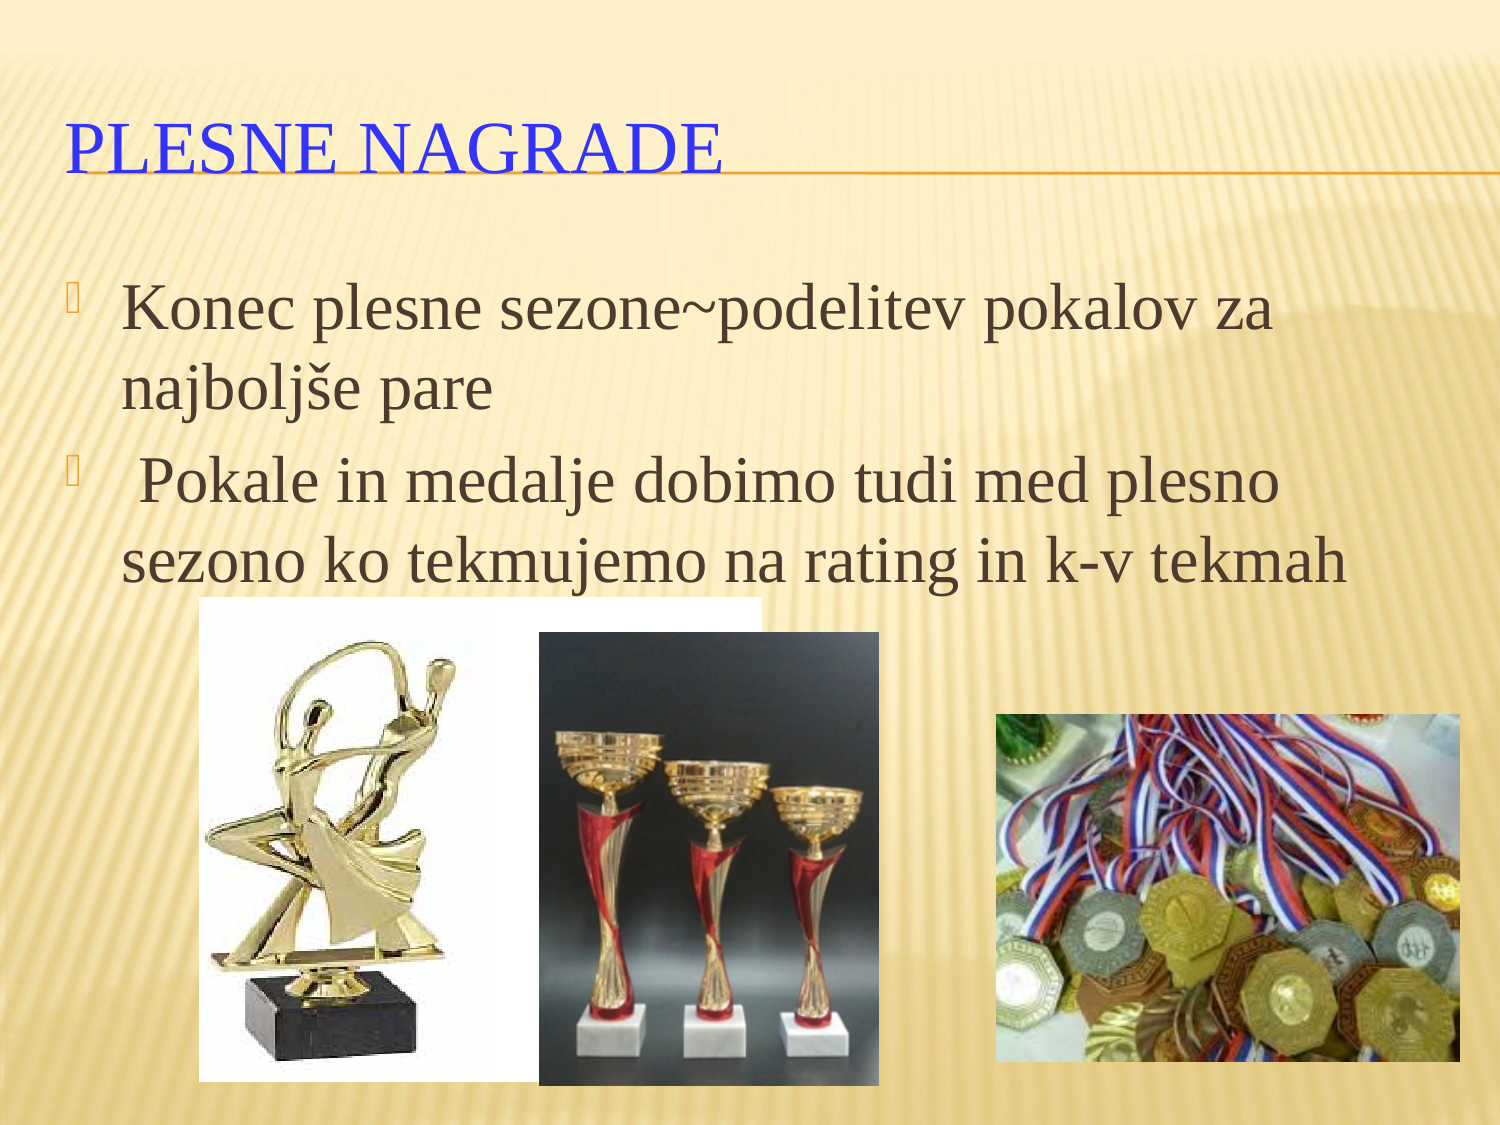

# Plesne nagrade
Konec plesne sezone~podelitev pokalov za najboljše pare
 Pokale in medalje dobimo tudi med plesno sezono ko tekmujemo na rating in k-v tekmah